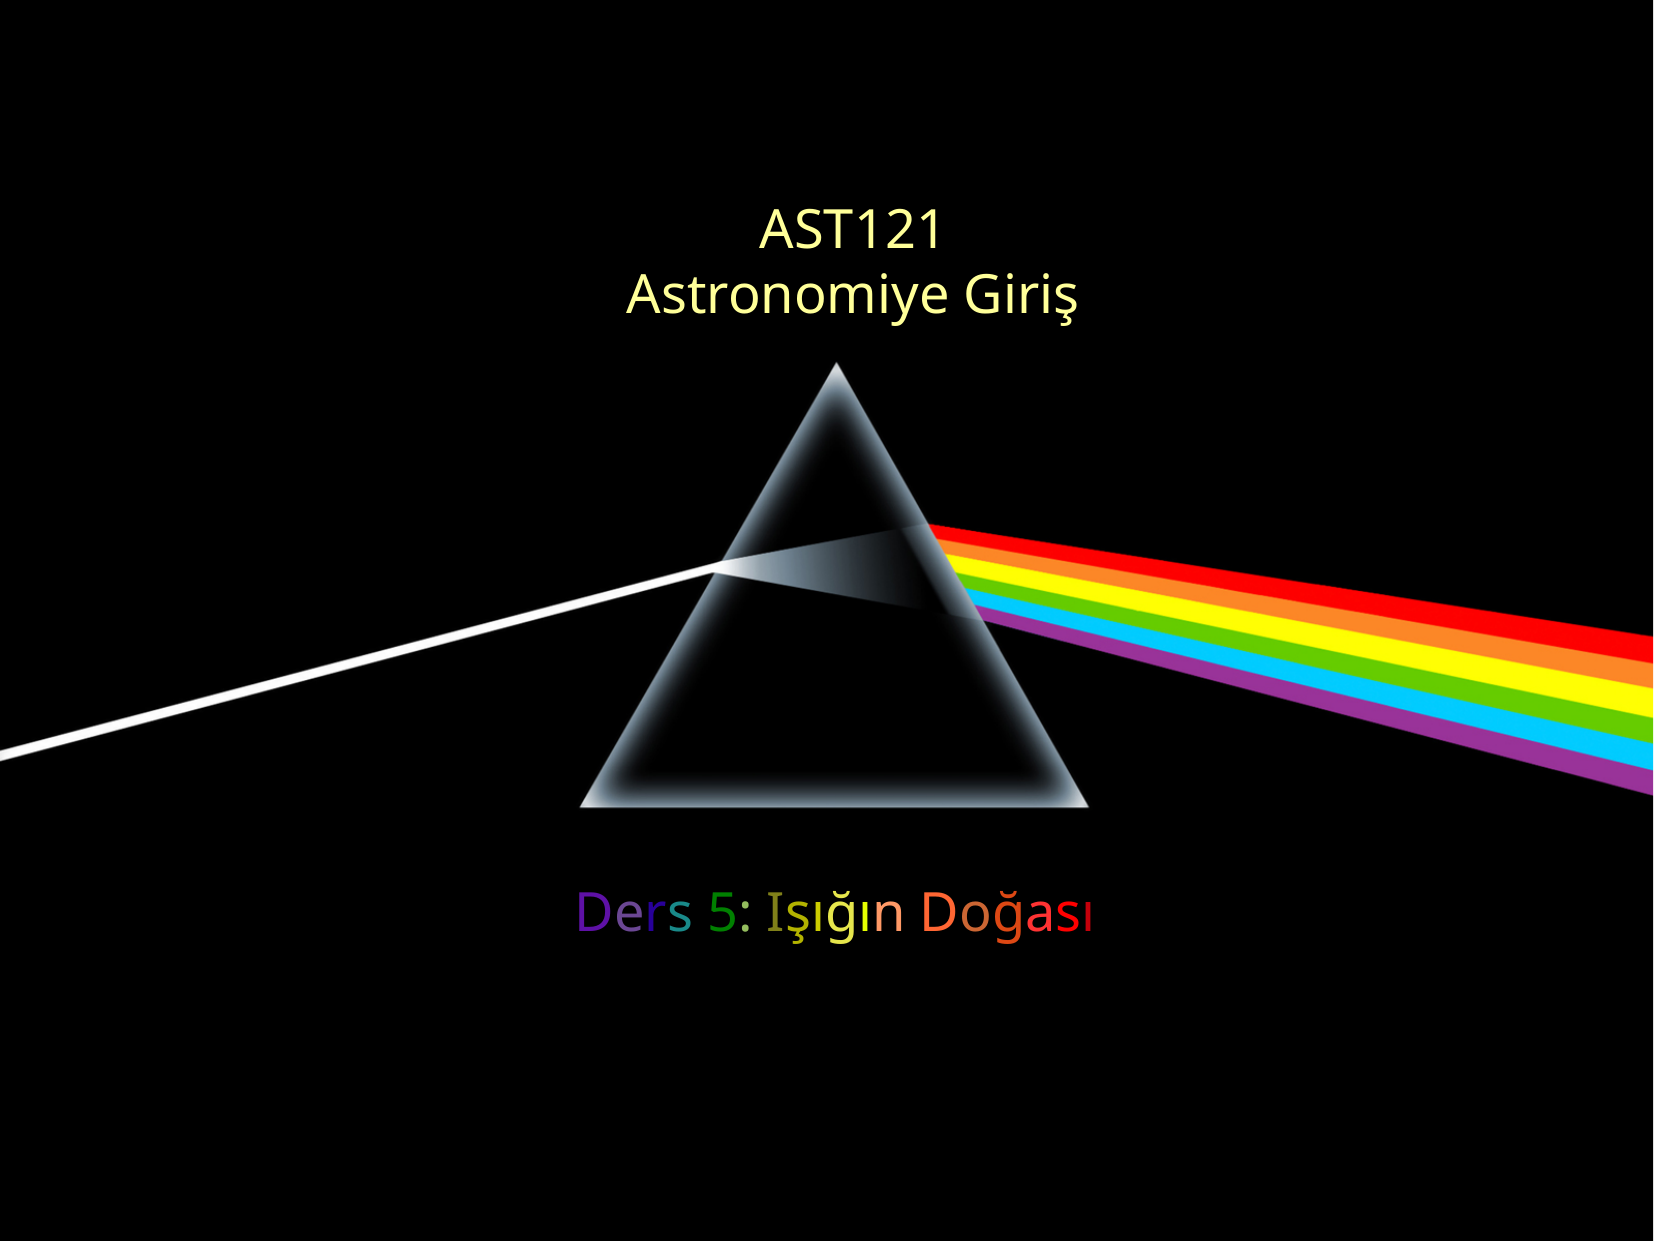

# AST121 Astronomiye Giriş
Ders 5: Işığın Doğası